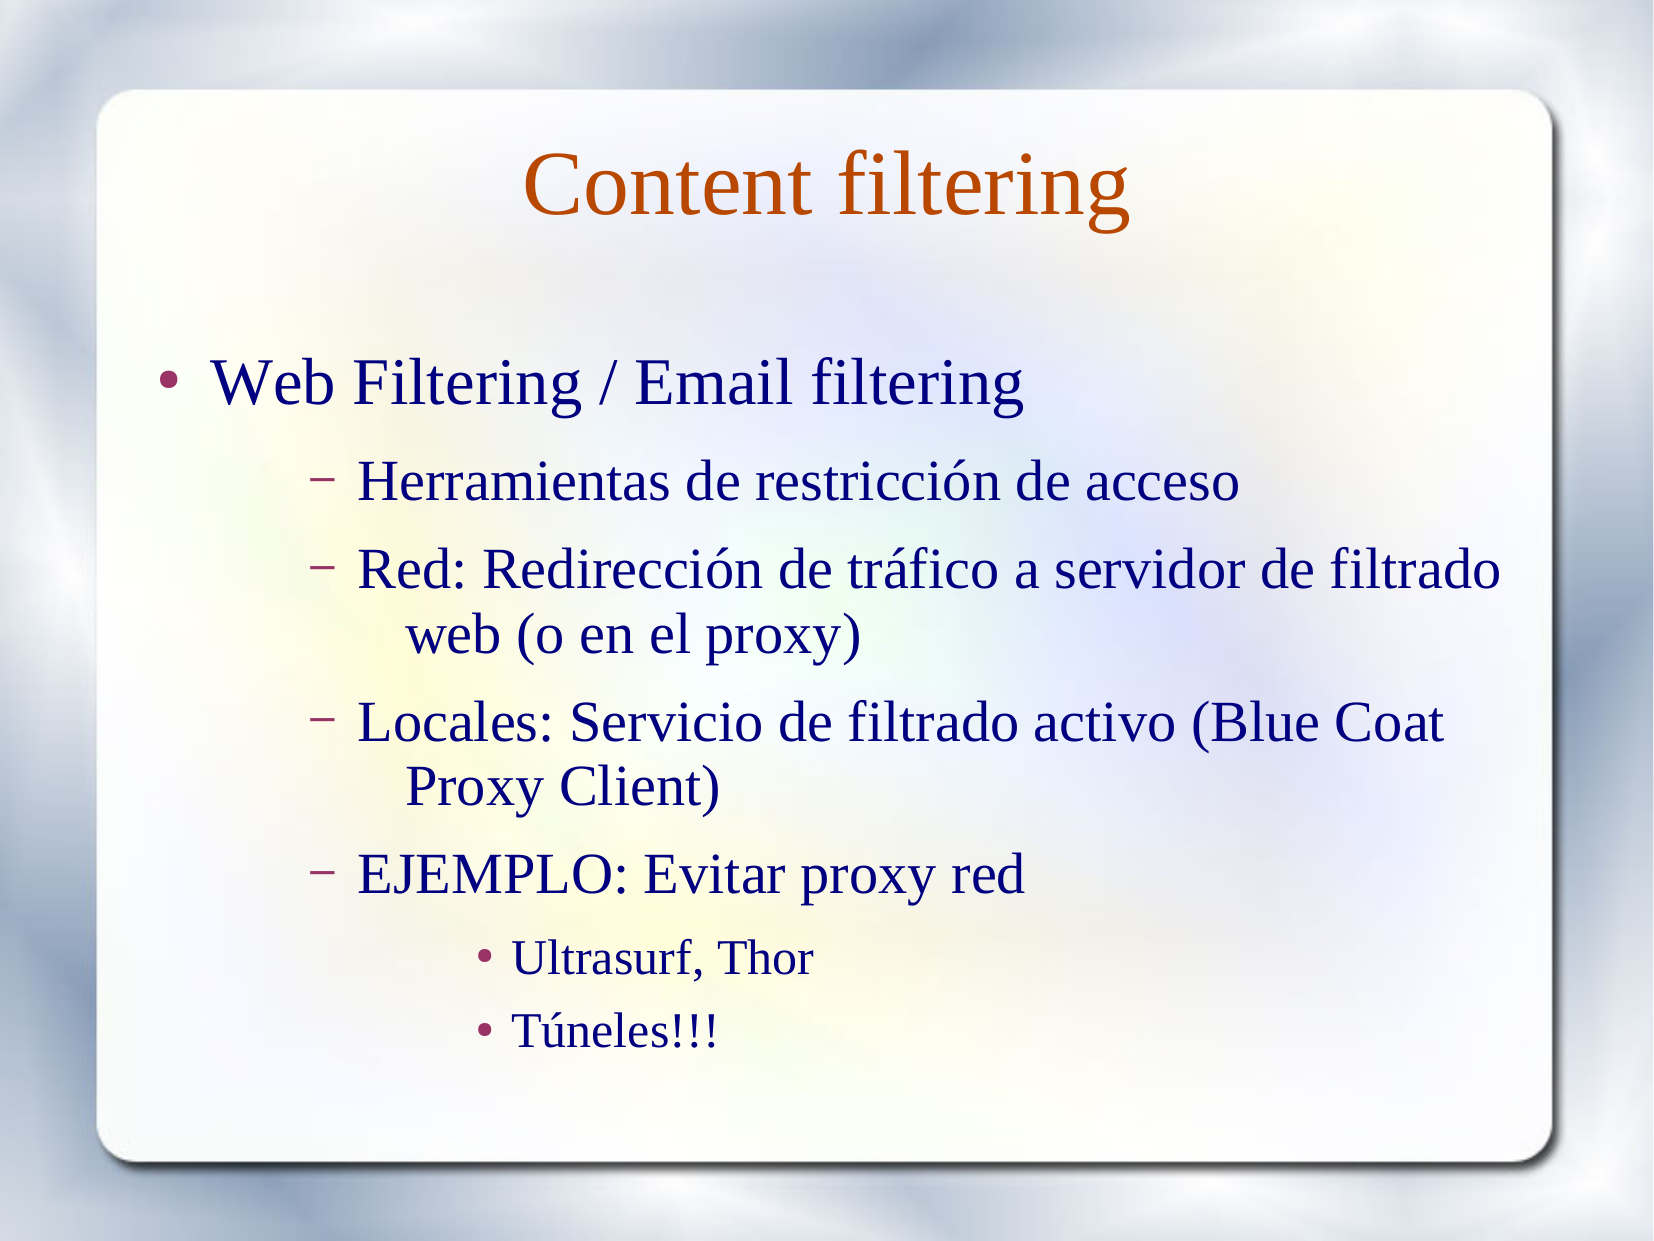

# Content filtering
Web Filtering / Email filtering
Herramientas de restricción de acceso
Red: Redirección de tráfico a servidor de filtrado web (o en el proxy)
Locales: Servicio de filtrado activo (Blue Coat Proxy Client)
EJEMPLO: Evitar proxy red
Ultrasurf, Thor
Túneles!!!